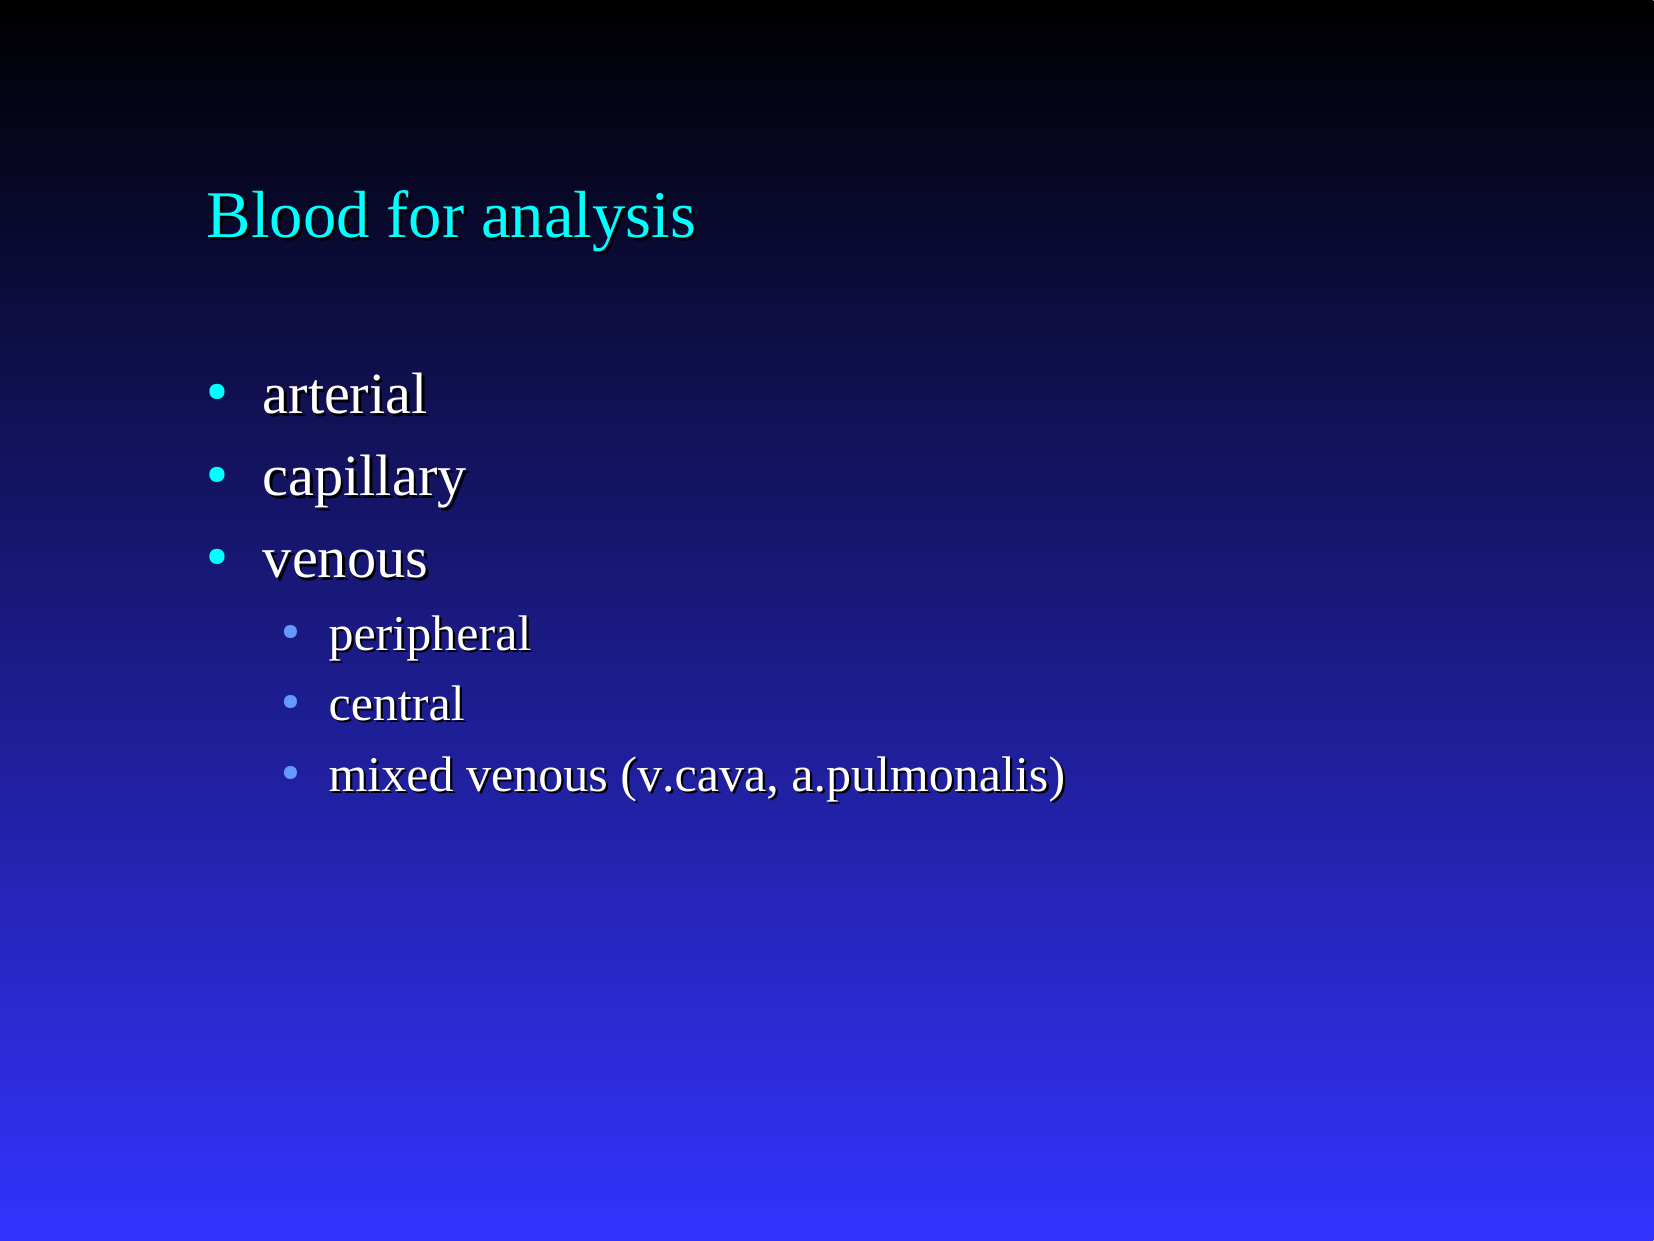

# Blood for analysis
arterial
capillary
venous
peripheral
central
mixed venous (v.cava, a.pulmonalis)